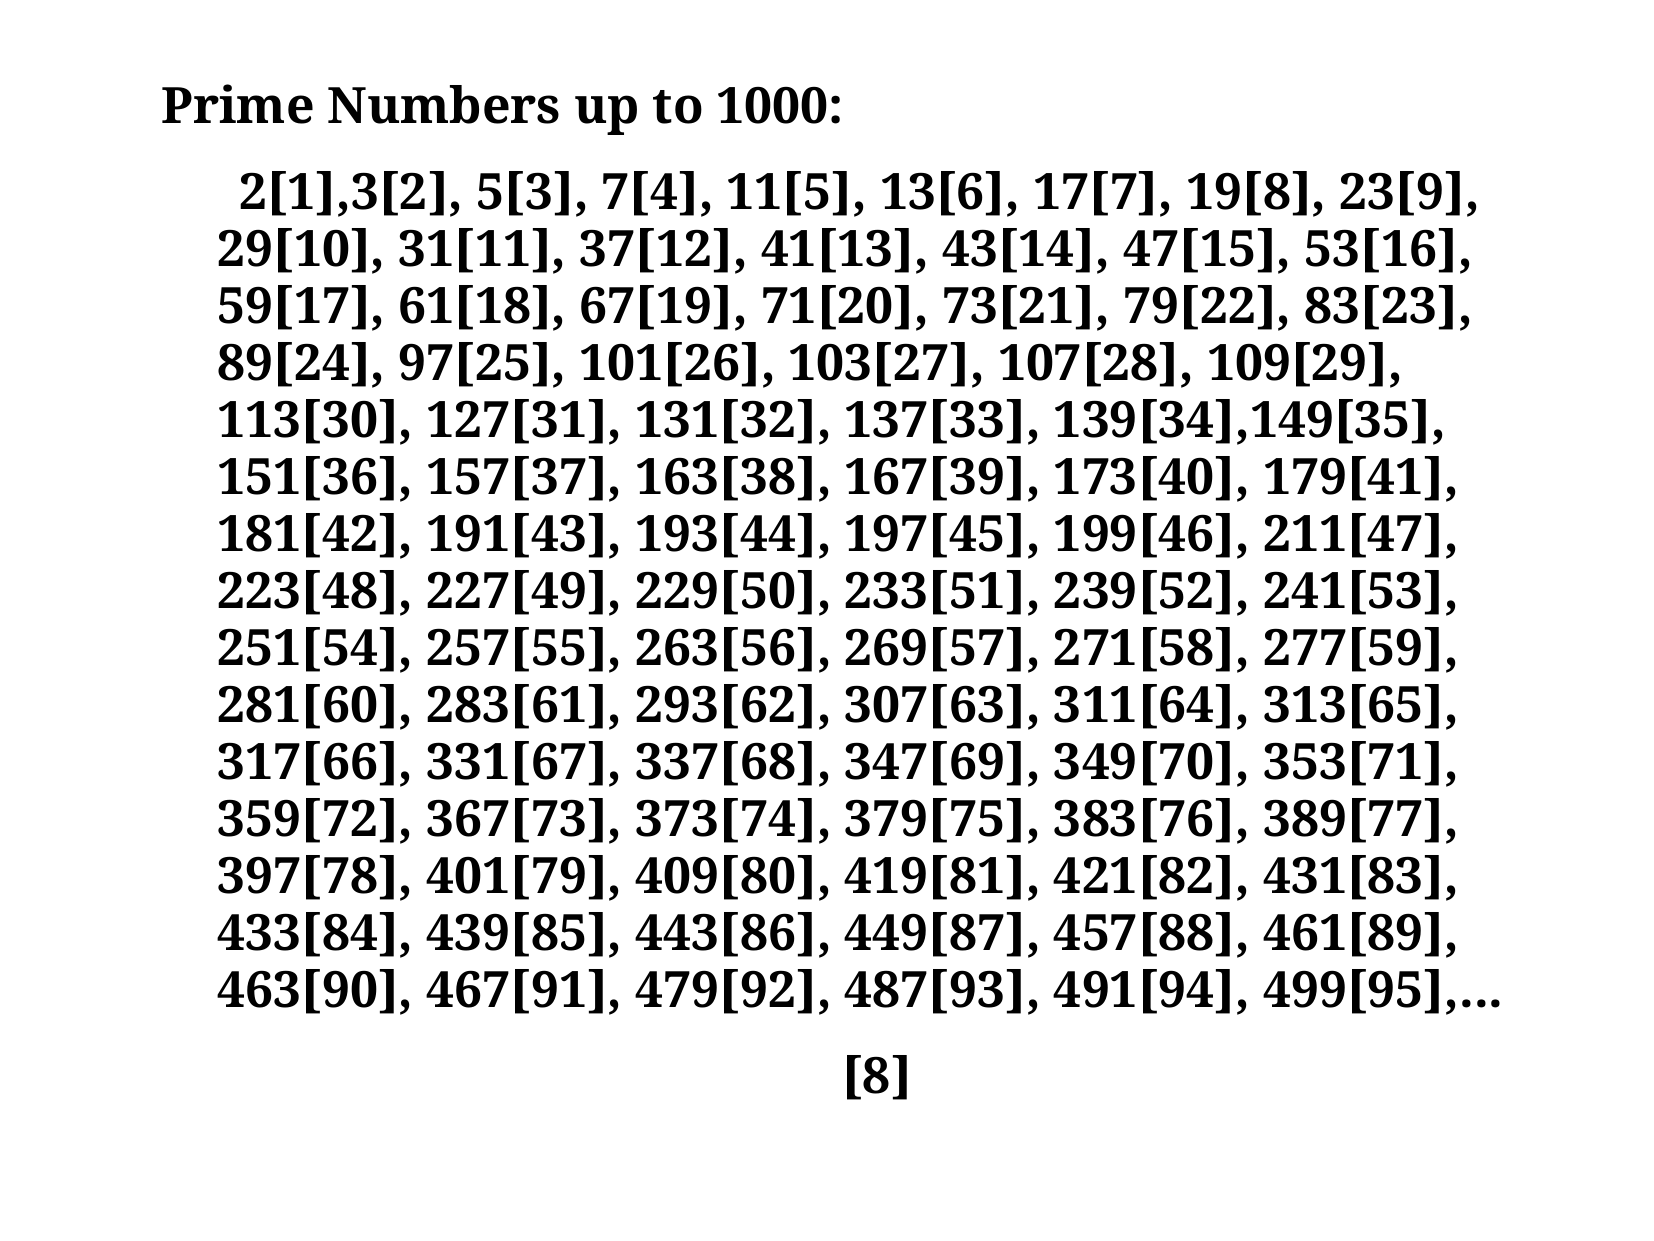

# Prime Numbers up to 1000:
 2[1],3[2], 5[3], 7[4], 11[5], 13[6], 17[7], 19[8], 23[9], 29[10], 31[11], 37[12], 41[13], 43[14], 47[15], 53[16], 59[17], 61[18], 67[19], 71[20], 73[21], 79[22], 83[23], 89[24], 97[25], 101[26], 103[27], 107[28], 109[29], 113[30], 127[31], 131[32], 137[33], 139[34],149[35], 151[36], 157[37], 163[38], 167[39], 173[40], 179[41], 181[42], 191[43], 193[44], 197[45], 199[46], 211[47], 223[48], 227[49], 229[50], 233[51], 239[52], 241[53], 251[54], 257[55], 263[56], 269[57], 271[58], 277[59], 281[60], 283[61], 293[62], 307[63], 311[64], 313[65], 317[66], 331[67], 337[68], 347[69], 349[70], 353[71], 359[72], 367[73], 373[74], 379[75], 383[76], 389[77], 397[78], 401[79], 409[80], 419[81], 421[82], 431[83], 433[84], 439[85], 443[86], 449[87], 457[88], 461[89], 463[90], 467[91], 479[92], 487[93], 491[94], 499[95],...
[8]